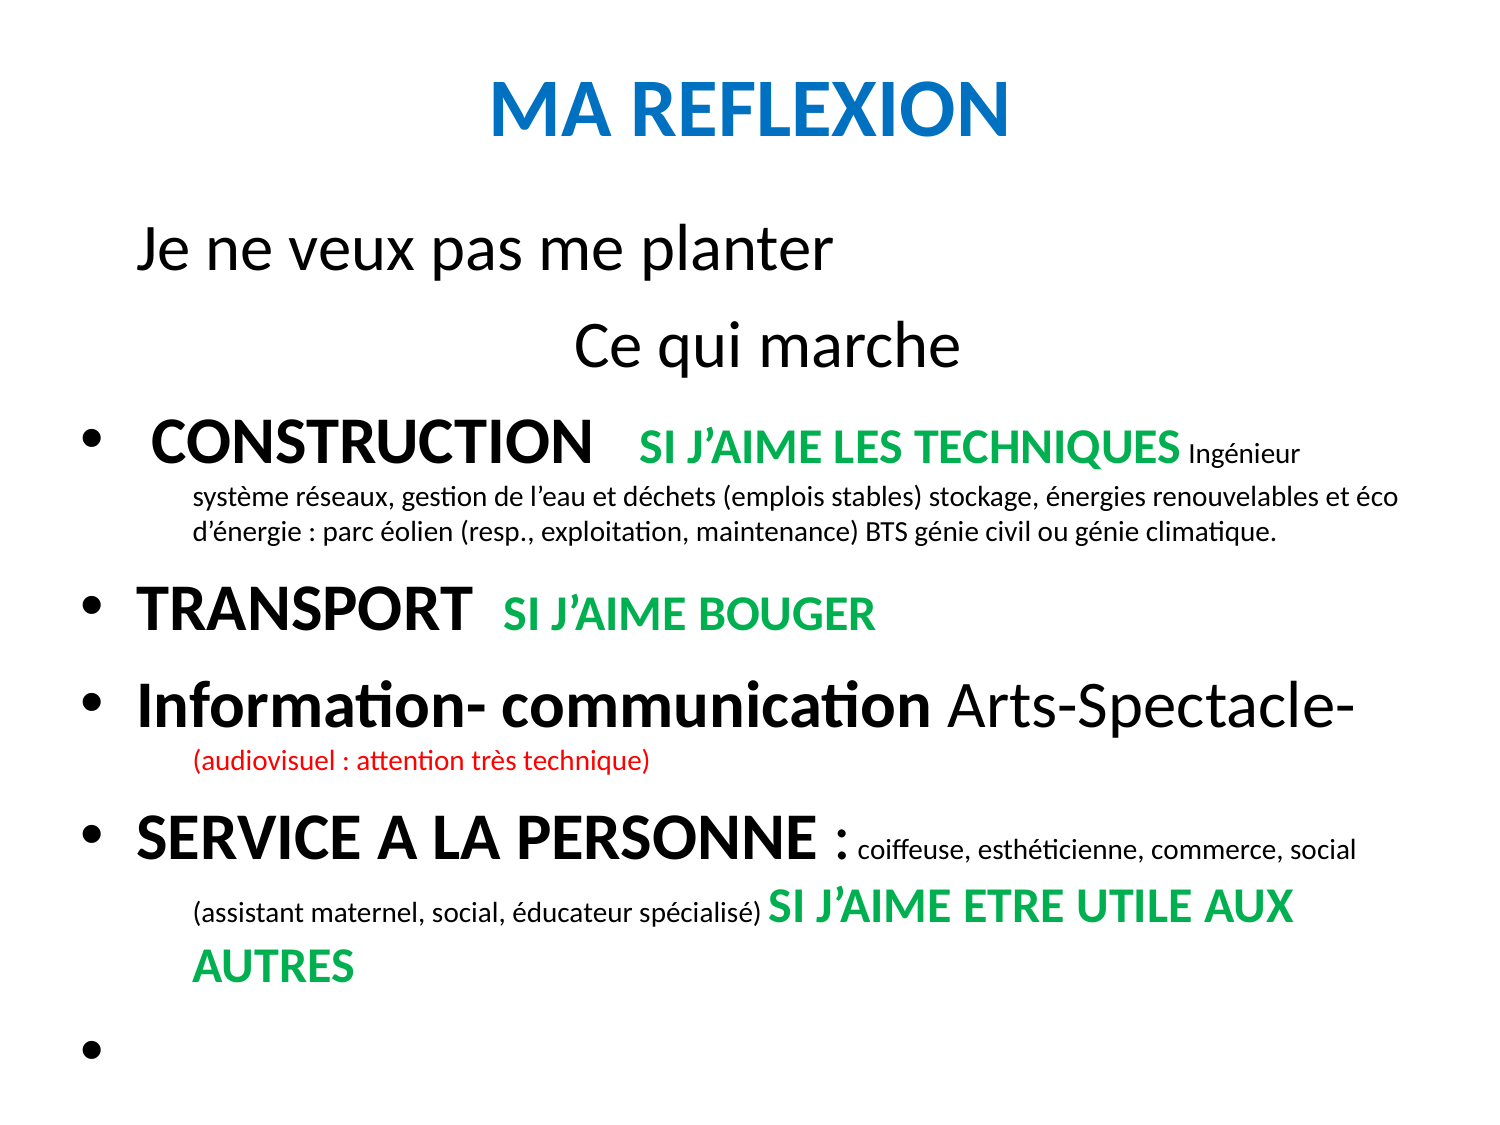

# MA REFLEXION
Je ne veux pas me planter
Ce qui marche
 CONSTRUCTION SI J’AIME LES TECHNIQUES Ingénieur système réseaux, gestion de l’eau et déchets (emplois stables) stockage, énergies renouvelables et éco d’énergie : parc éolien (resp., exploitation, maintenance) BTS génie civil ou génie climatique.
TRANSPORT SI J’AIME BOUGER
Information- communication Arts-Spectacle- (audiovisuel : attention très technique)
SERVICE A LA PERSONNE : coiffeuse, esthéticienne, commerce, social (assistant maternel, social, éducateur spécialisé) SI J’AIME ETRE UTILE AUX AUTRES